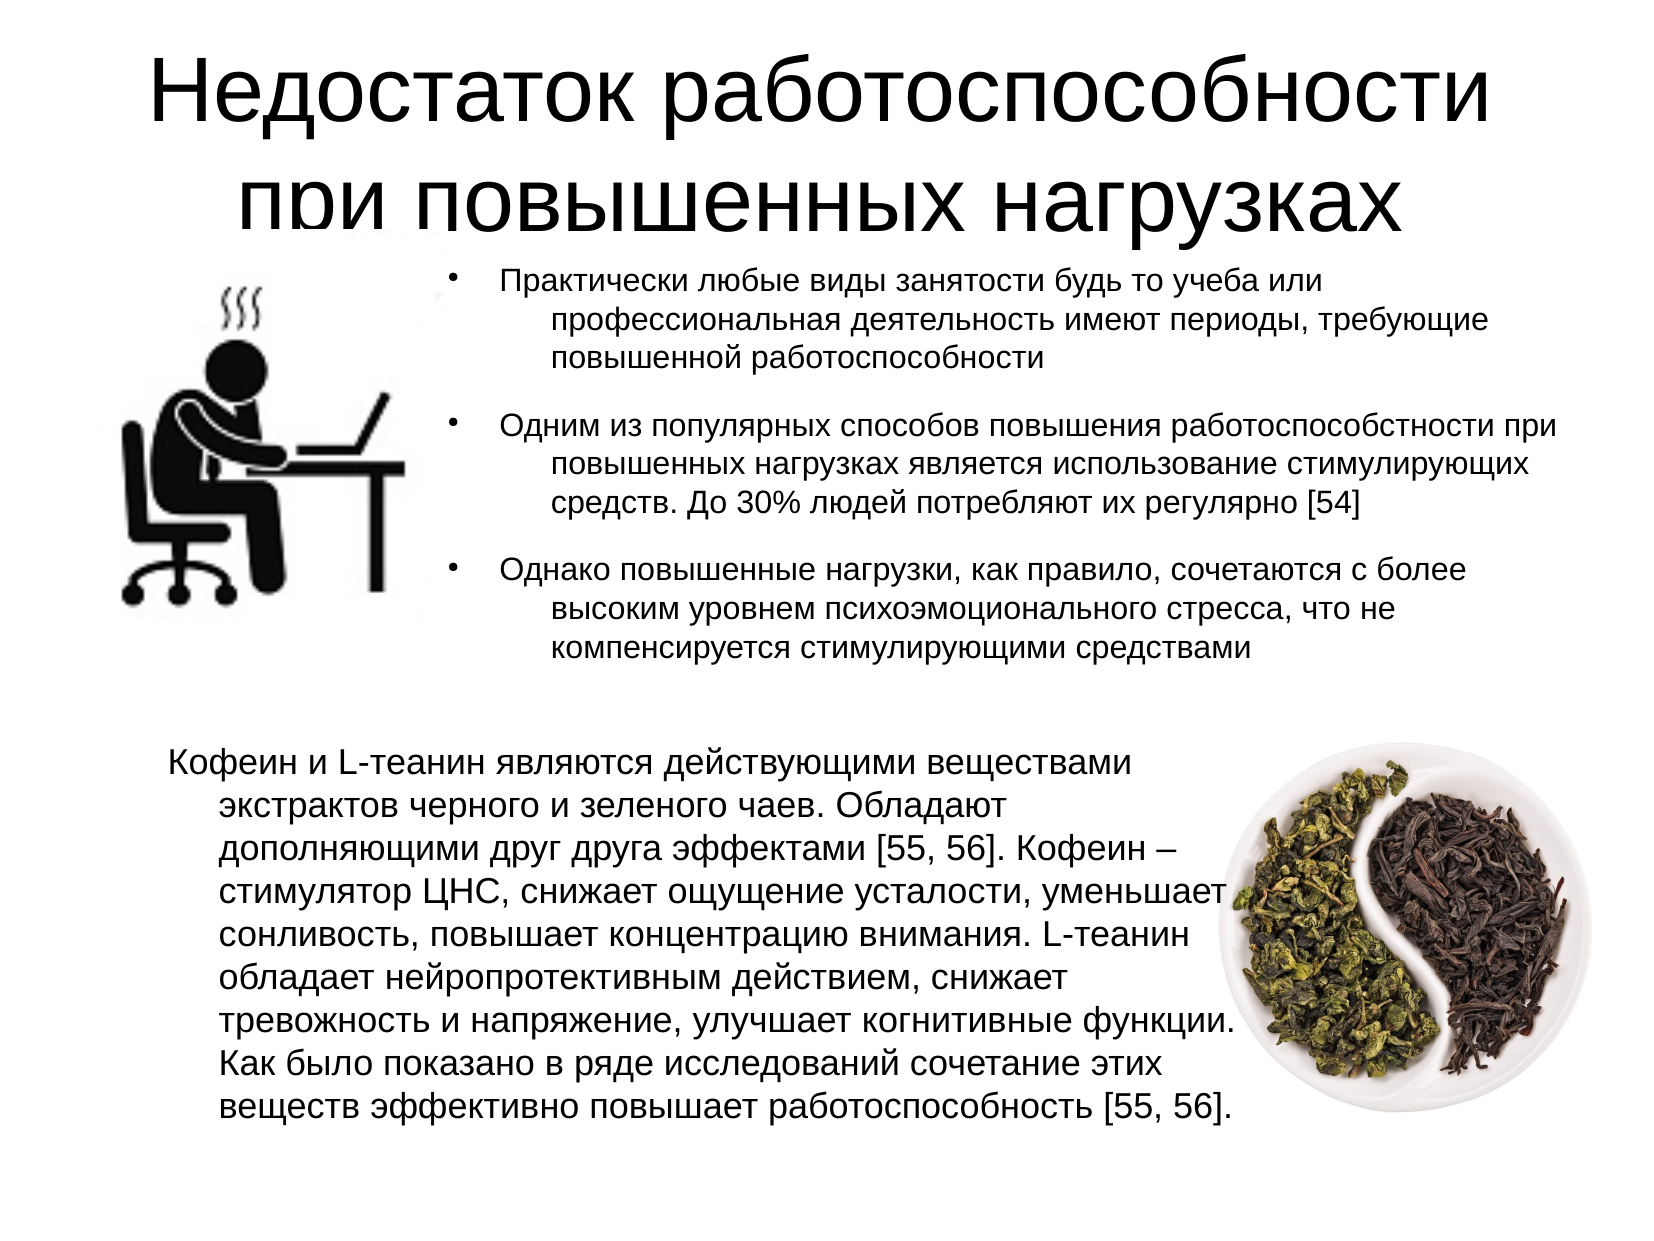

# Недостаток работоспособности при повышенных нагрузках
Практически любые виды занятости будь то учеба или профессиональная деятельность имеют периоды, требующие повышенной работоспособности
Одним из популярных способов повышения работоспособстности при повышенных нагрузках является использование стимулирующих средств. До 30% людей потребляют их регулярно [54]
Однако повышенные нагрузки, как правило, сочетаются с более высоким уровнем психоэмоционального стресса, что не компенсируется стимулирующими средствами
Кофеин и L-теанин являются действующими веществами экстрактов черного и зеленого чаев. Обладают дополняющими друг друга эффектами [55, 56]. Кофеин – стимулятор ЦНС, снижает ощущение усталости, уменьшает сонливость, повышает концентрацию внимания. L-теанин обладает нейропротективным действием, снижает тревожность и напряжение, улучшает когнитивные функции. Как было показано в ряде исследований сочетание этих веществ эффективно повышает работоспособность [55, 56].